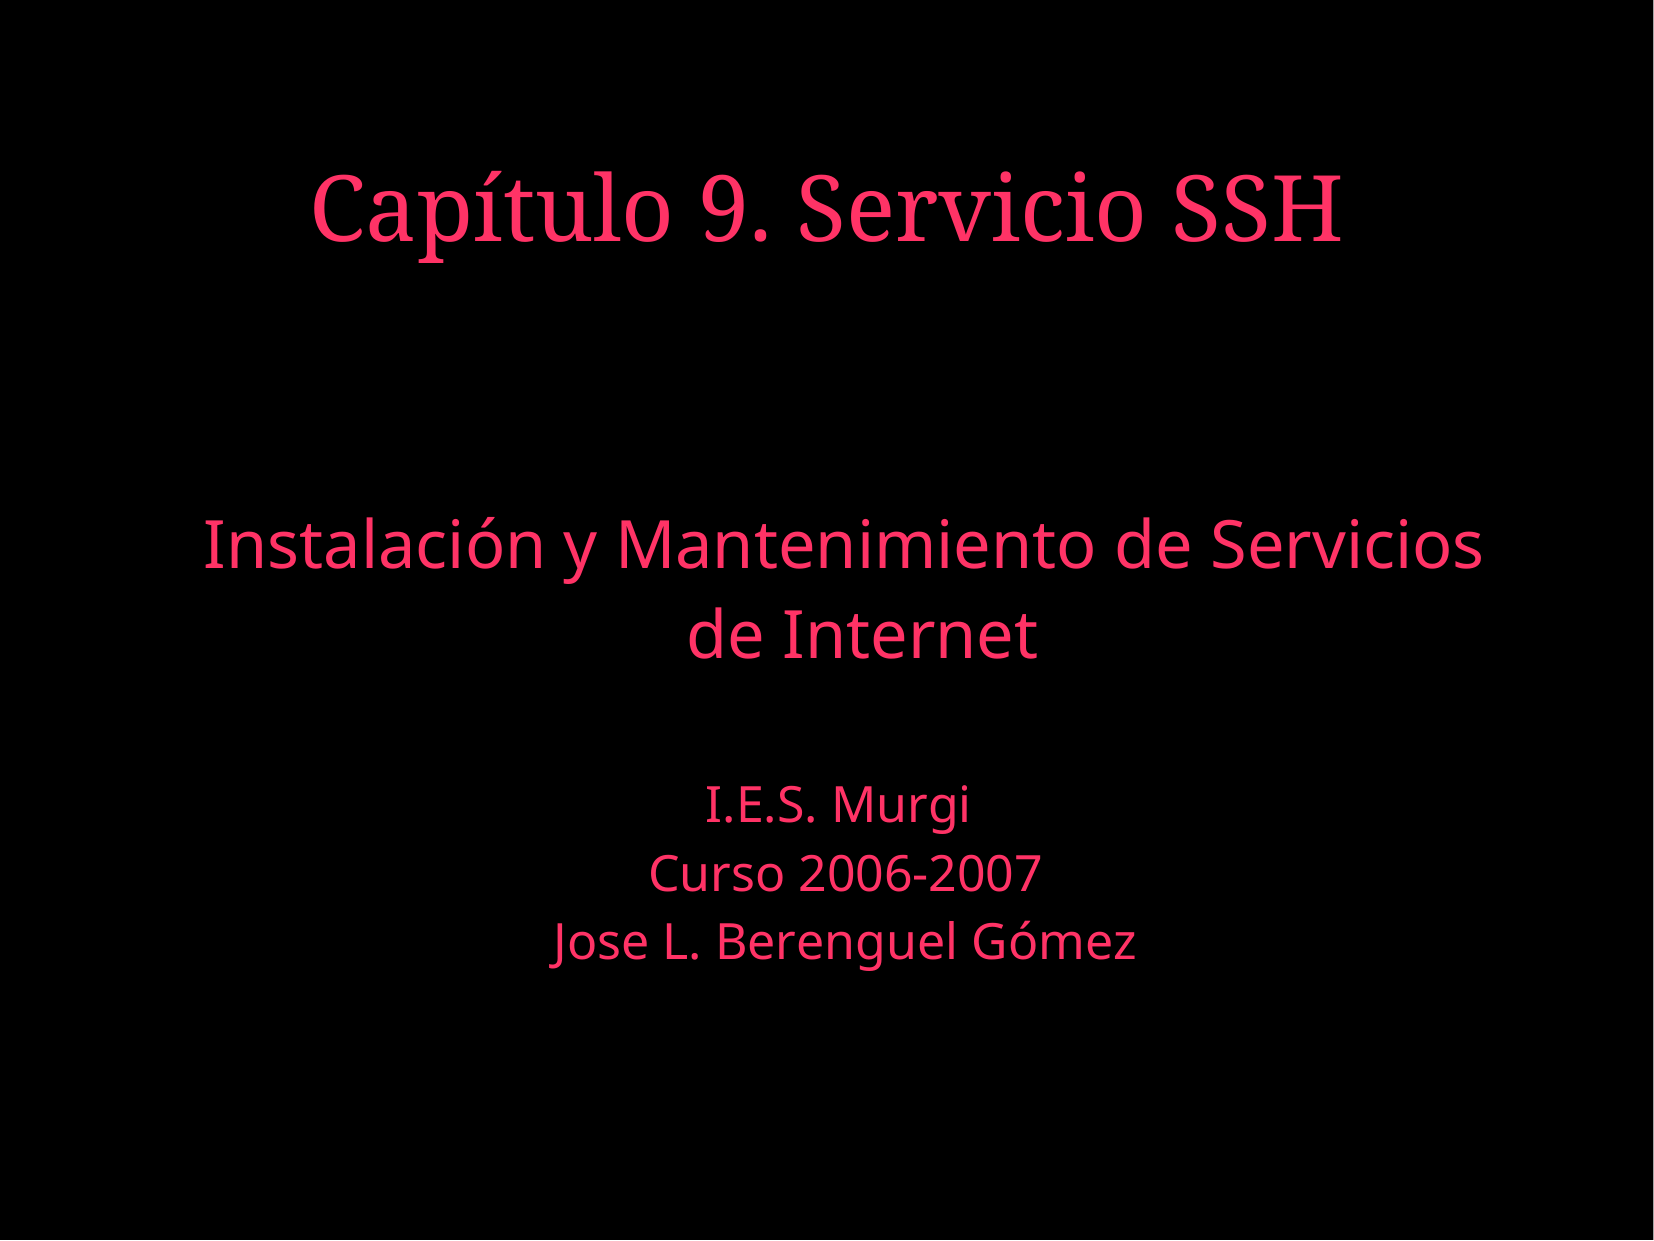

# Capítulo 9. Servicio SSH
Instalación y Mantenimiento de Servicios de Internet
I.E.S. Murgi
Curso 2006-2007
Jose L. Berenguel Gómez